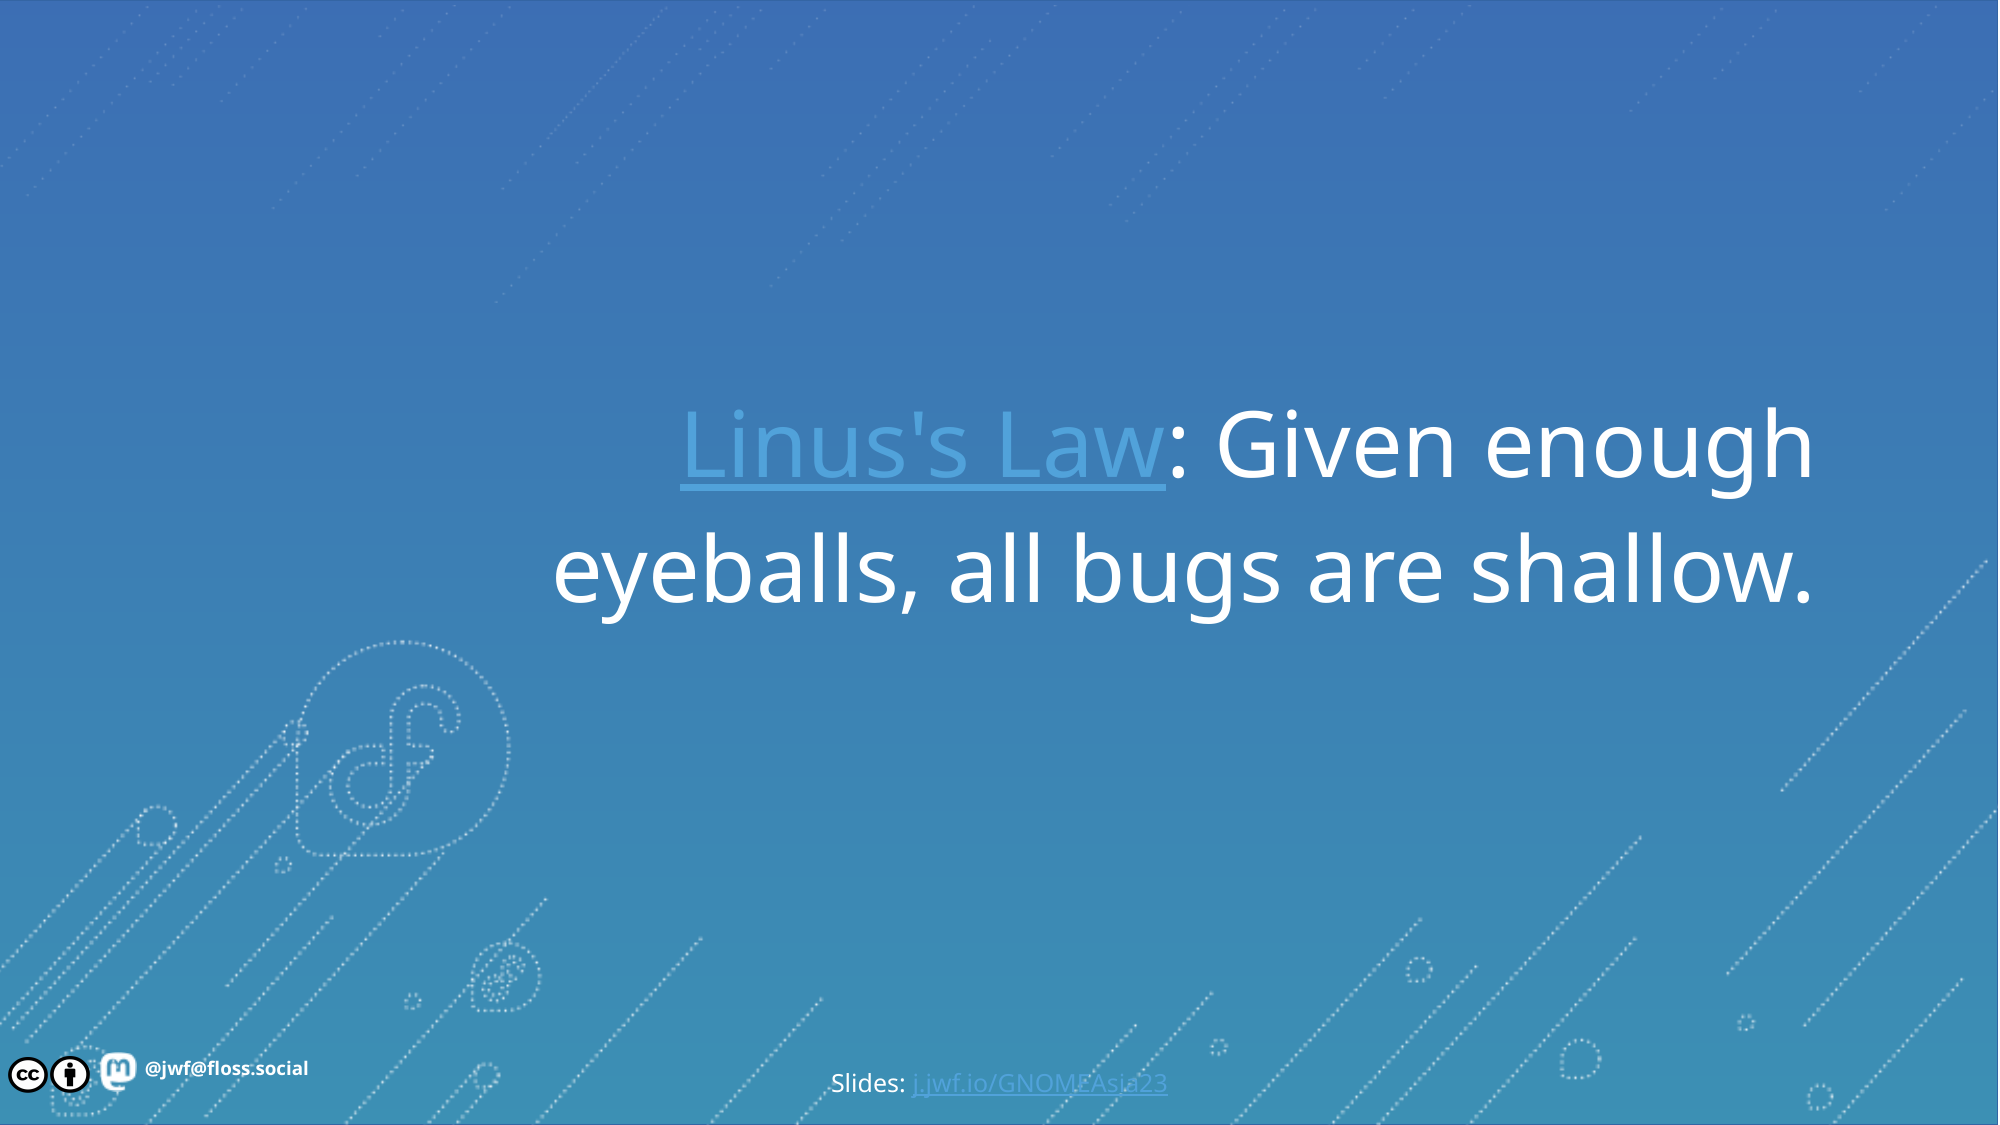

# Linus's Law: Given enough eyeballs, all bugs are shallow.
@jwf@floss.social
Slides: j.jwf.io/GNOMEAsia23